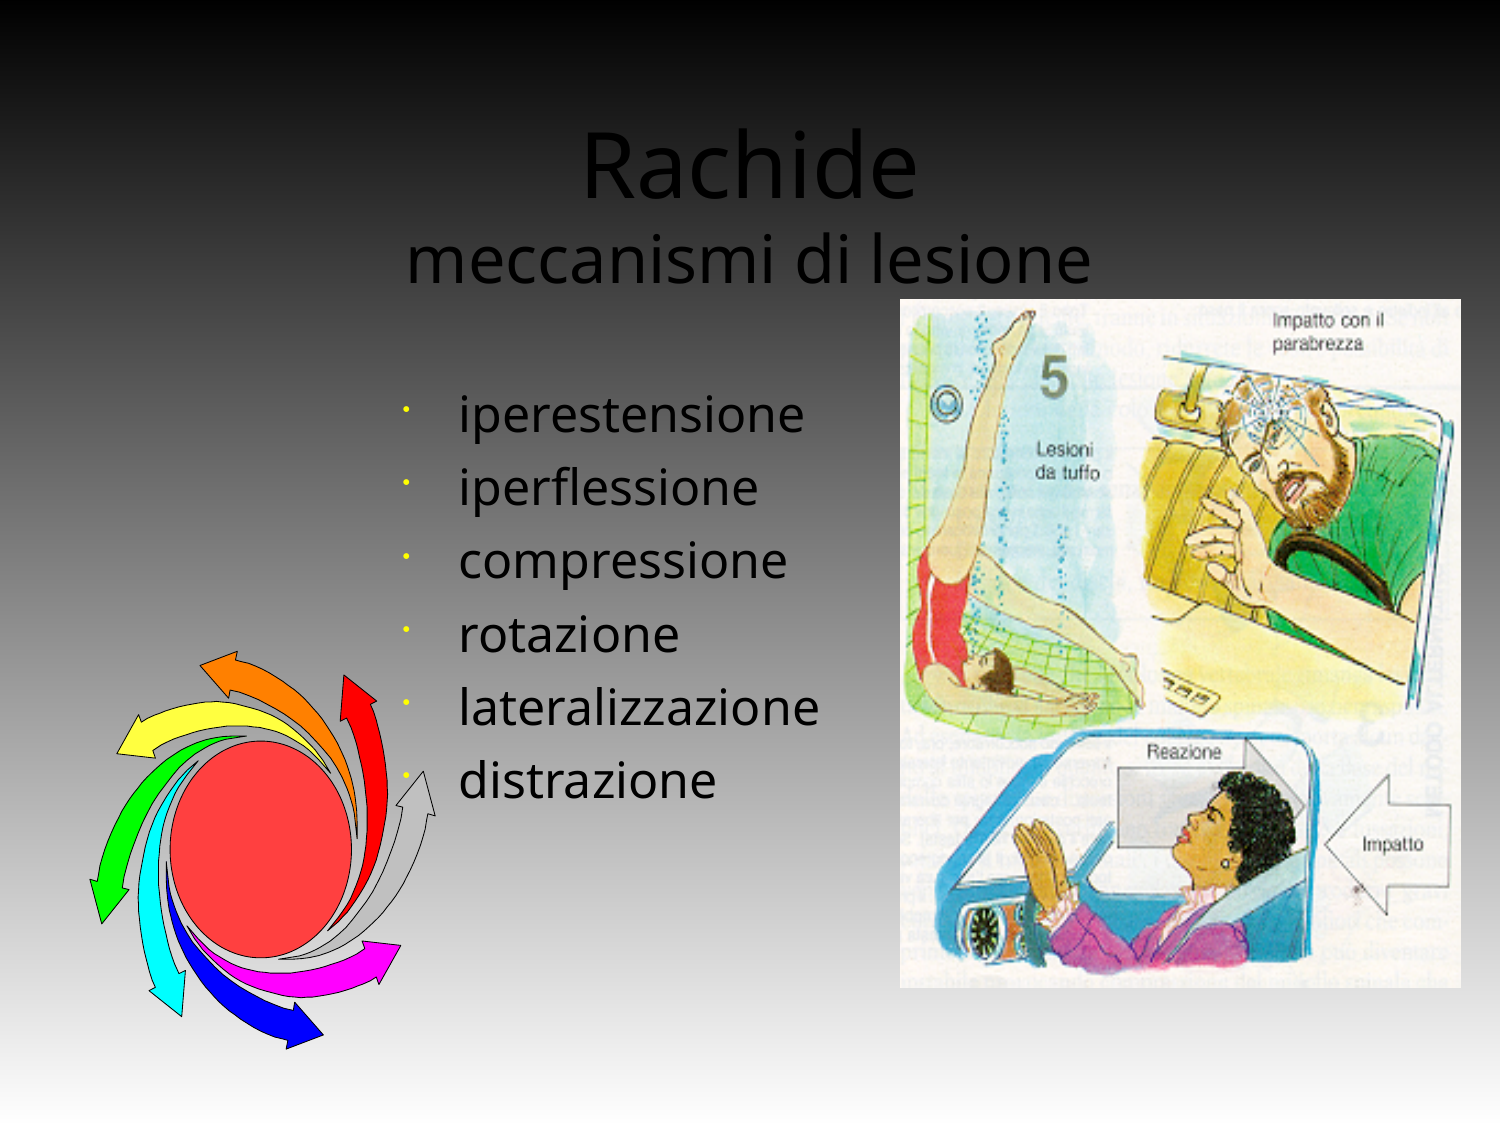

# Rachide meccanismi di lesione
iperestensione
iperflessione
compressione
rotazione
lateralizzazione
distrazione